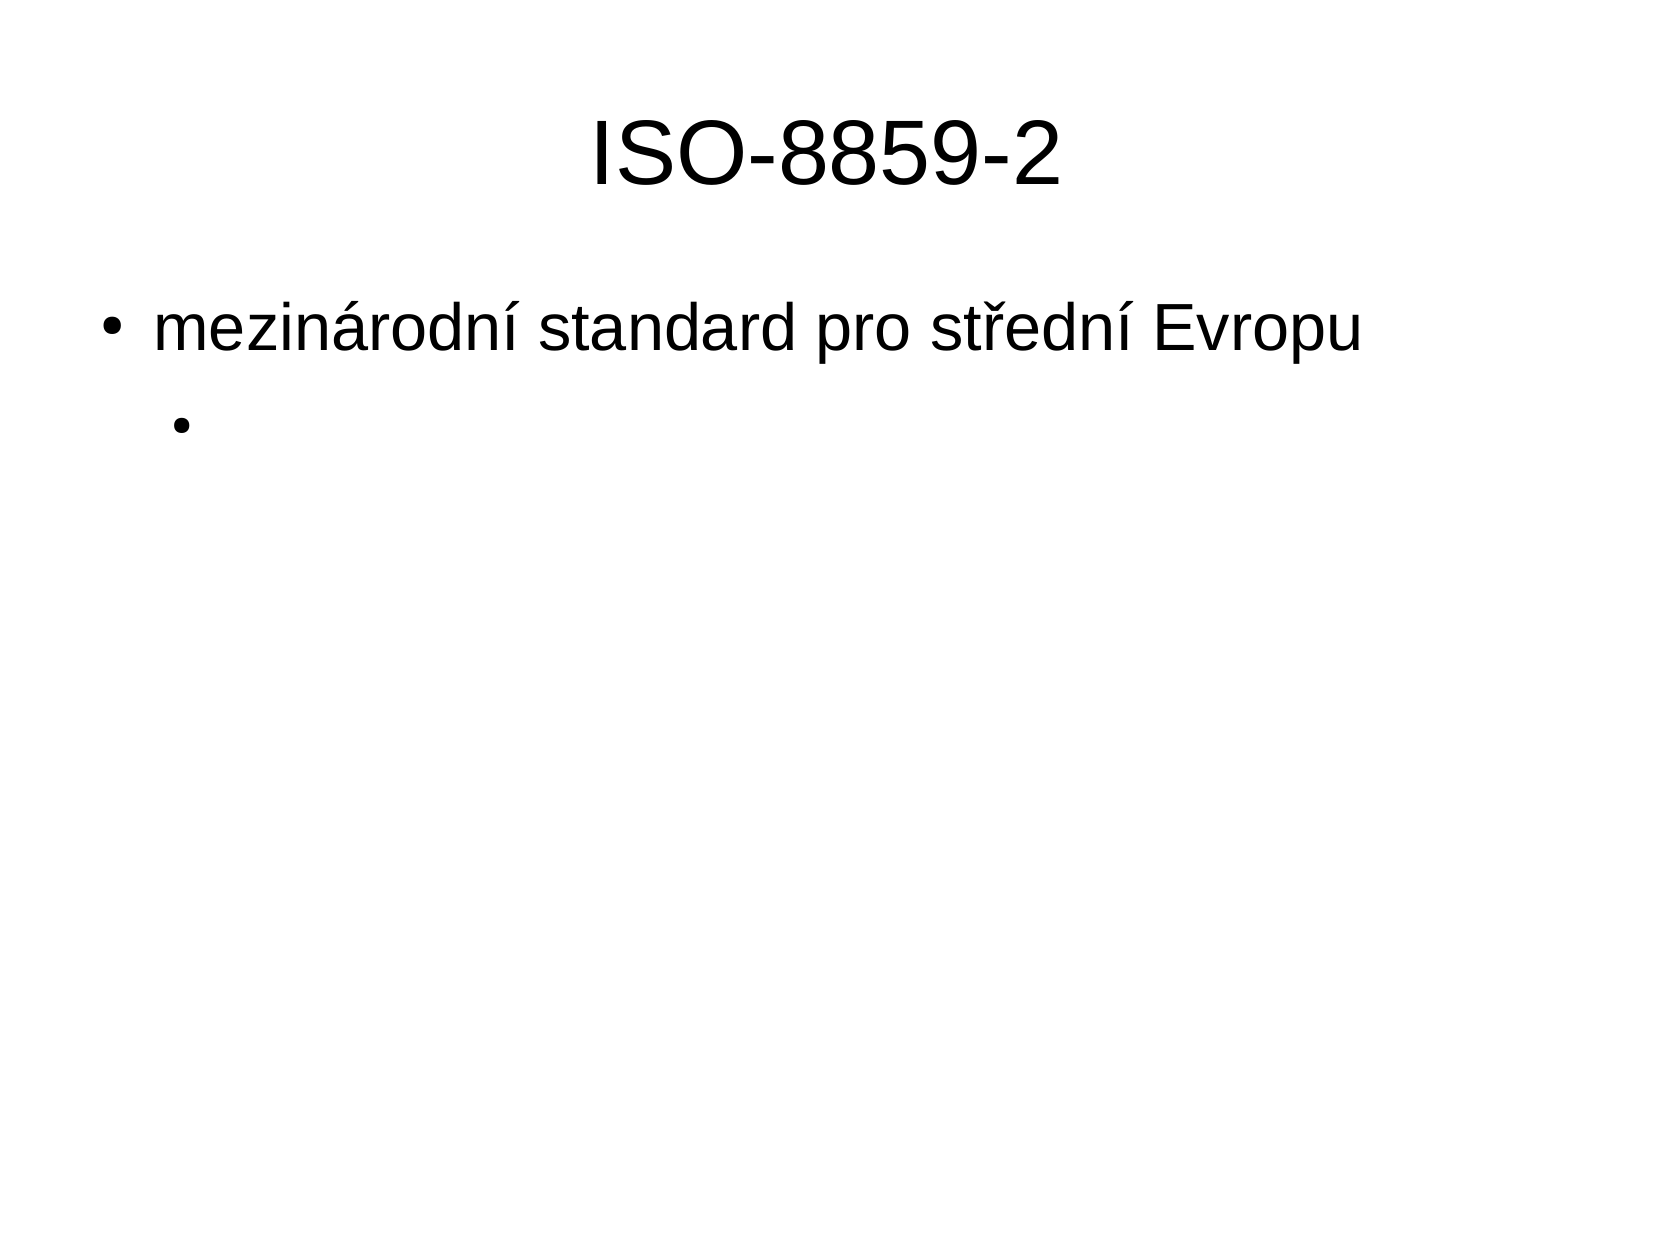

# ISO-8859-2
mezinárodní standard pro střední Evropu